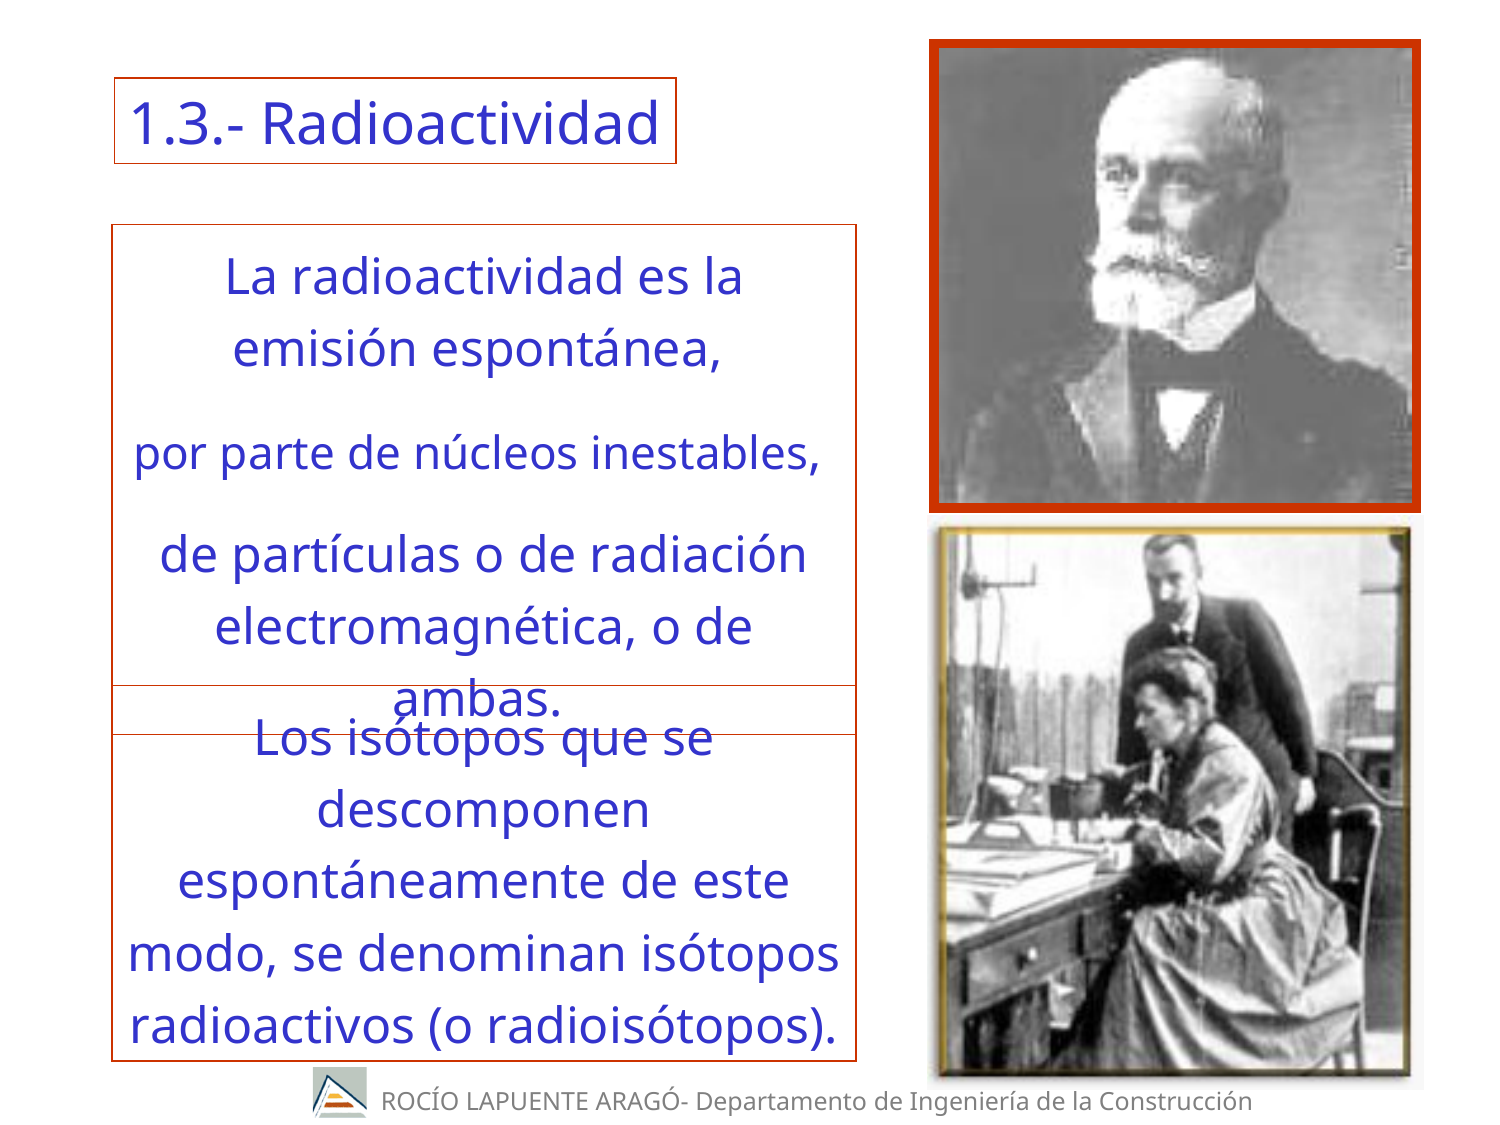

1.3.- Radioactividad
La radioactividad es la emisión espontánea,
por parte de núcleos inestables,
de partículas o de radiación electromagnética, o de ambas.
Los isótopos que se descomponen espontáneamente de este modo, se denominan isótopos radioactivos (o radioisótopos).